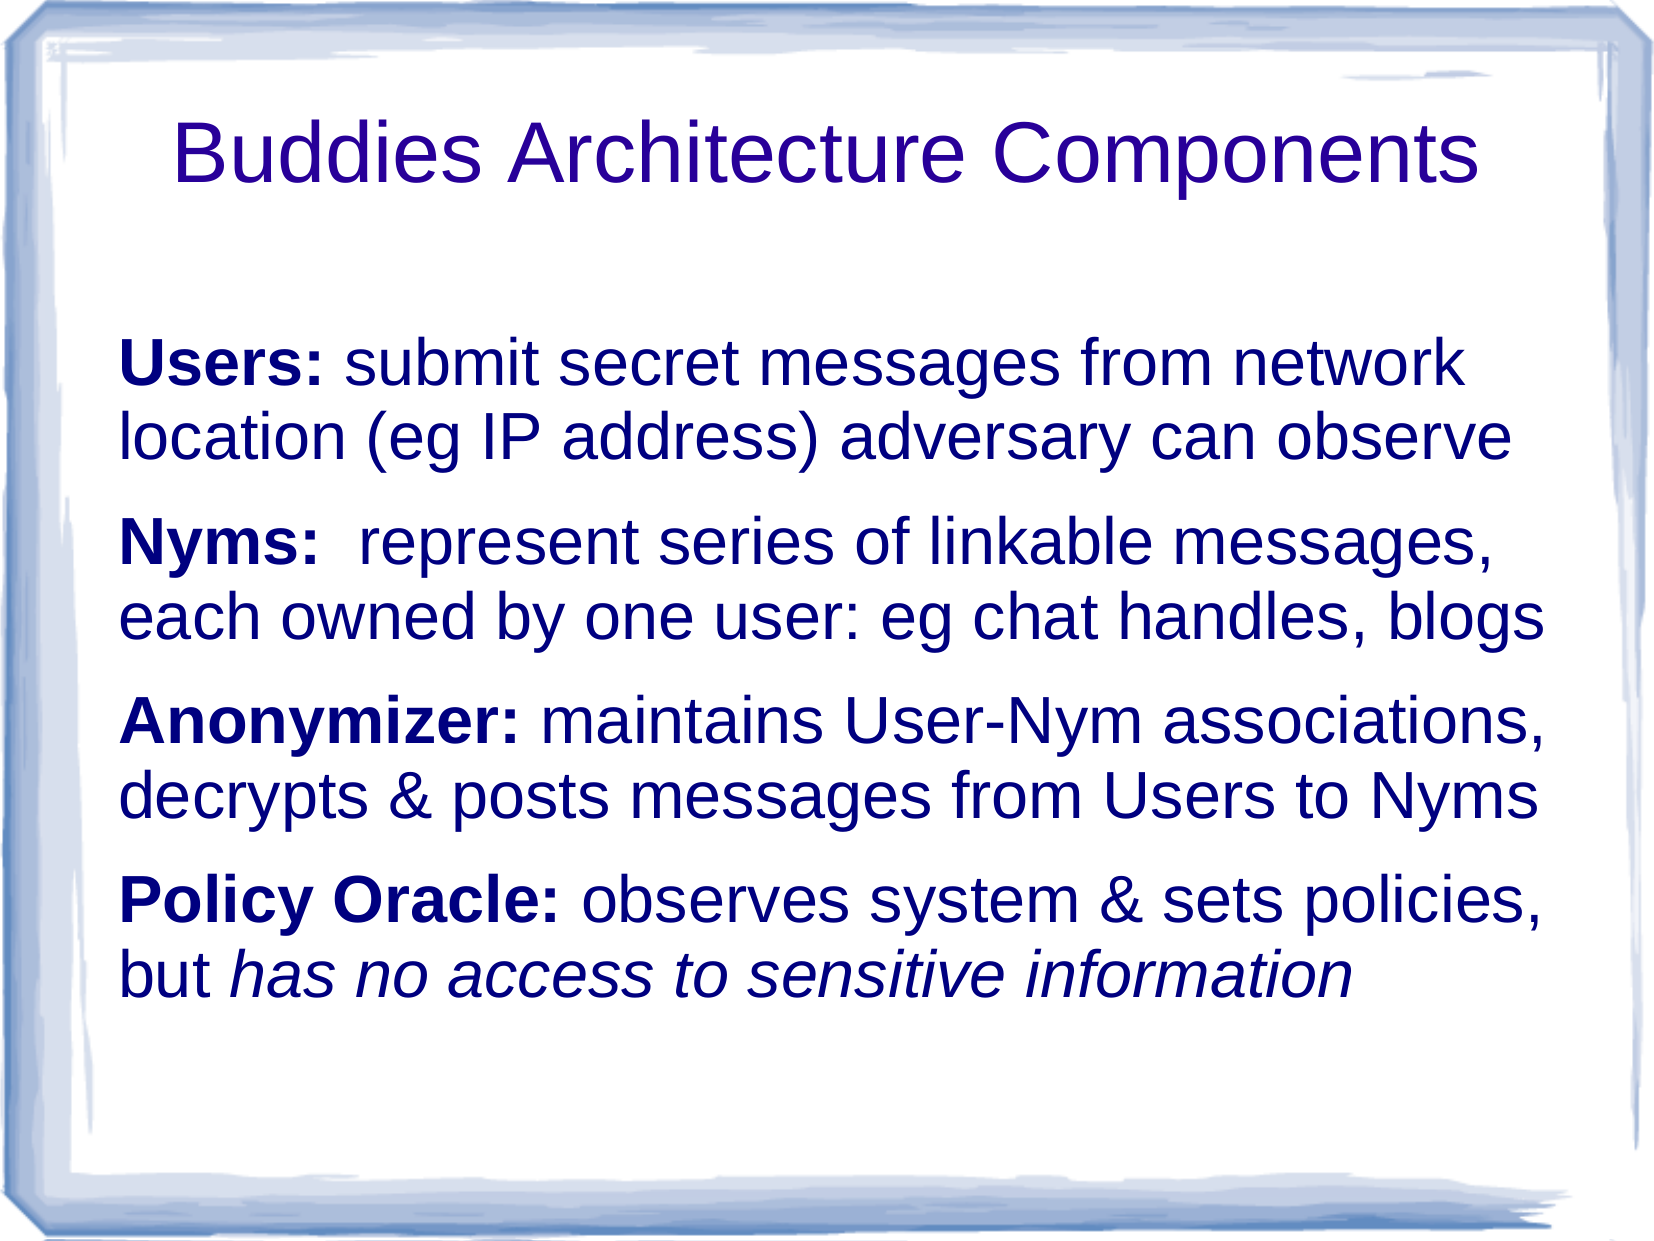

# Buddies Architecture Components
Users: submit secret messages from network location (eg IP address) adversary can observe
Nyms: represent series of linkable messages,
each owned by one user: eg chat handles, blogs
Anonymizer: maintains User-Nym associations,
decrypts & posts messages from Users to Nyms
Policy Oracle: observes system & sets policies,
but has no access to sensitive information